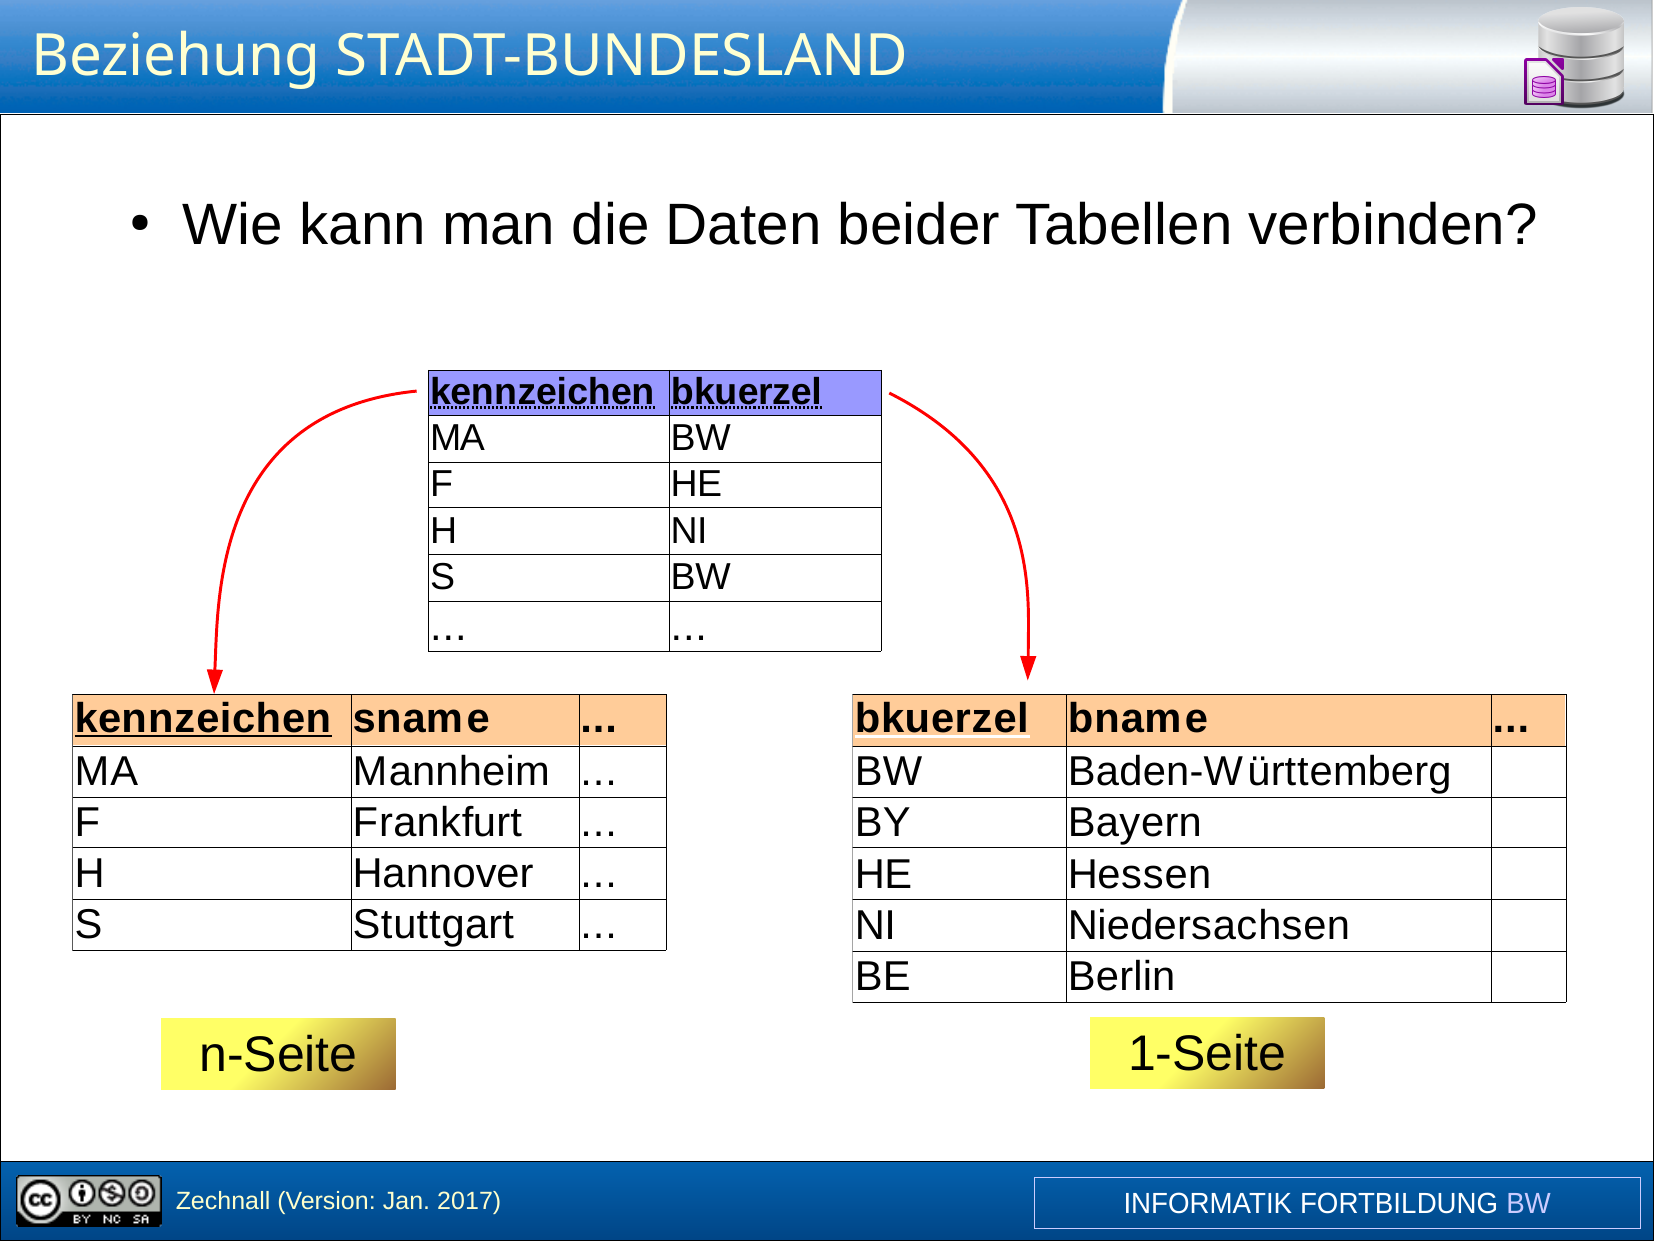

# Beziehung STADT-BUNDESLAND
Wie kann man die Daten beider Tabellen verbinden?
1-Seite
n-Seite